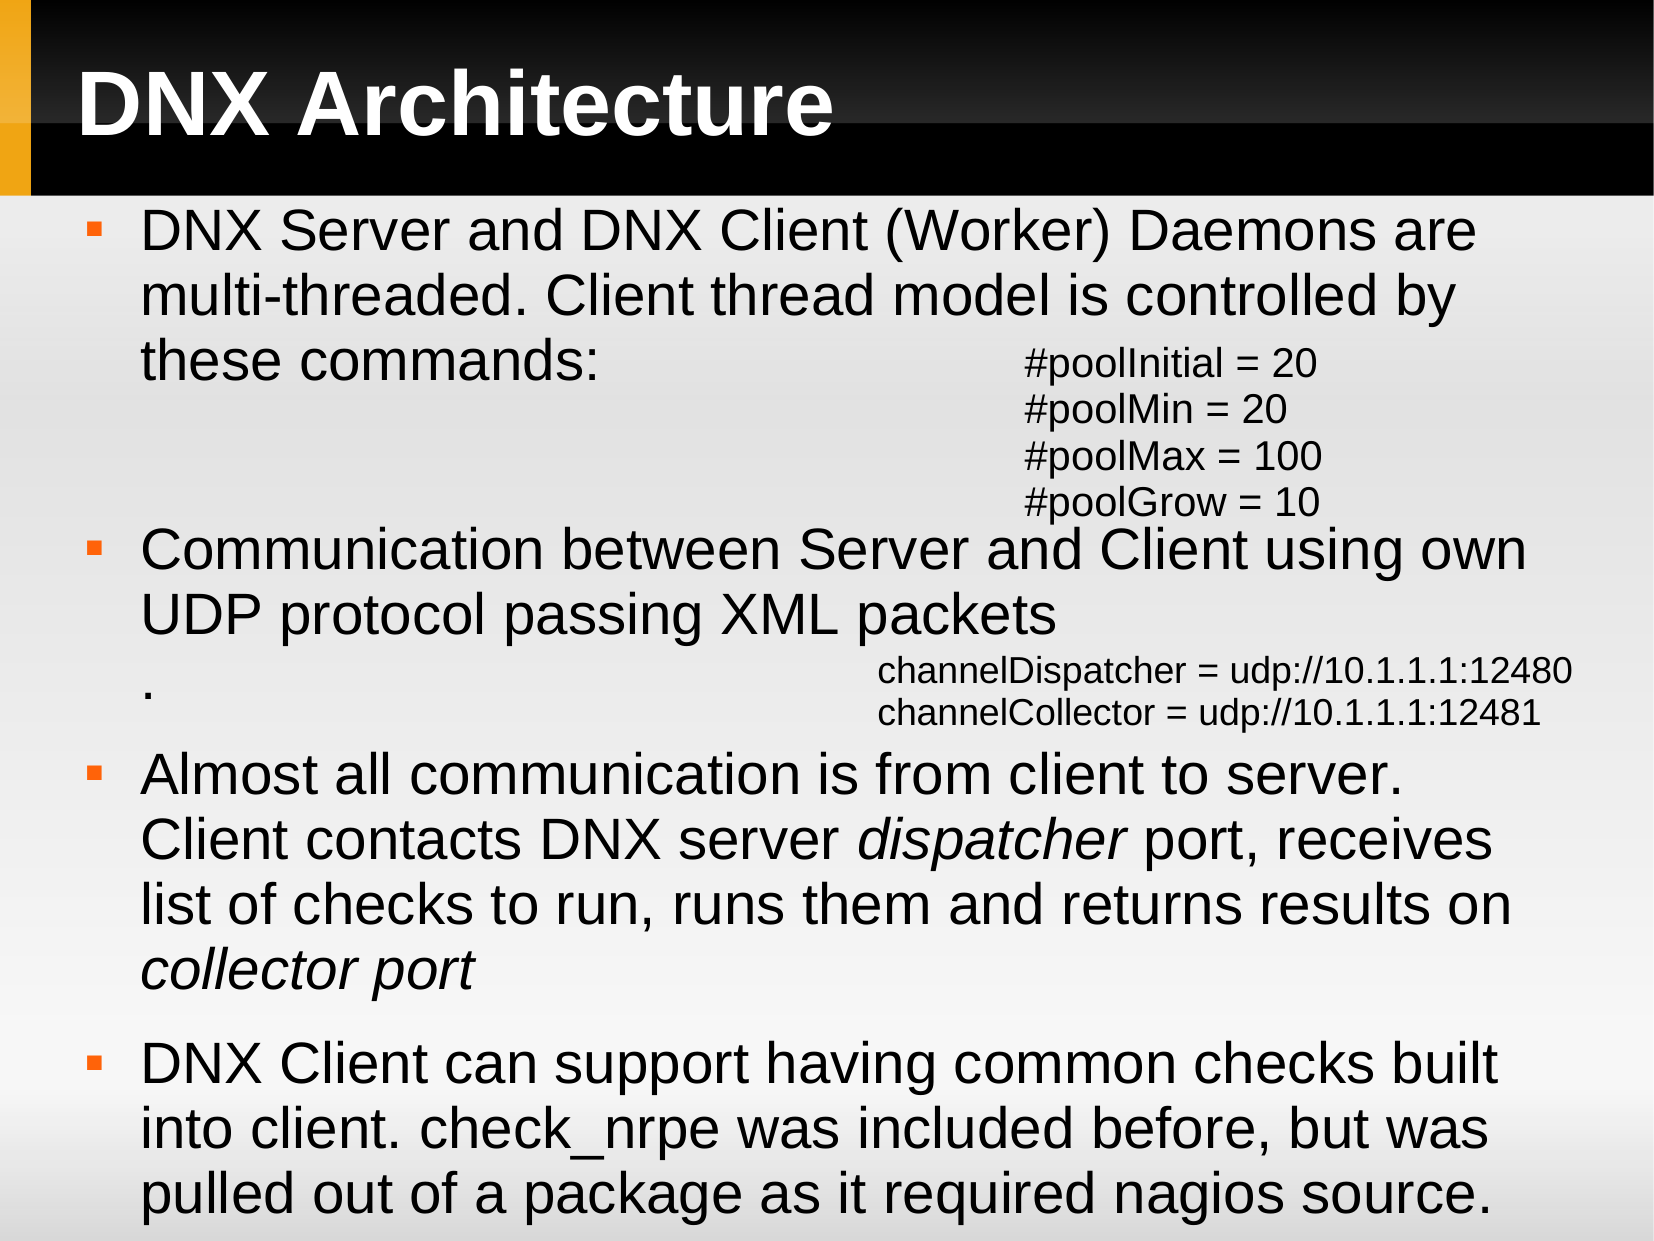

# DNX Architecture
DNX Server and DNX Client (Worker) Daemons are multi-threaded. Client thread model is controlled by these commands:
Communication between Server and Client using own UDP protocol passing XML packets
.
Almost all communication is from client to server. Client contacts DNX server dispatcher port, receives list of checks to run, runs them and returns results on collector port
DNX Client can support having common checks built into client. check_nrpe was included before, but was pulled out of a package as it required nagios source.
#poolInitial = 20
#poolMin = 20
#poolMax = 100
#poolGrow = 10
channelDispatcher = udp://10.1.1.1:12480
channelCollector = udp://10.1.1.1:12481